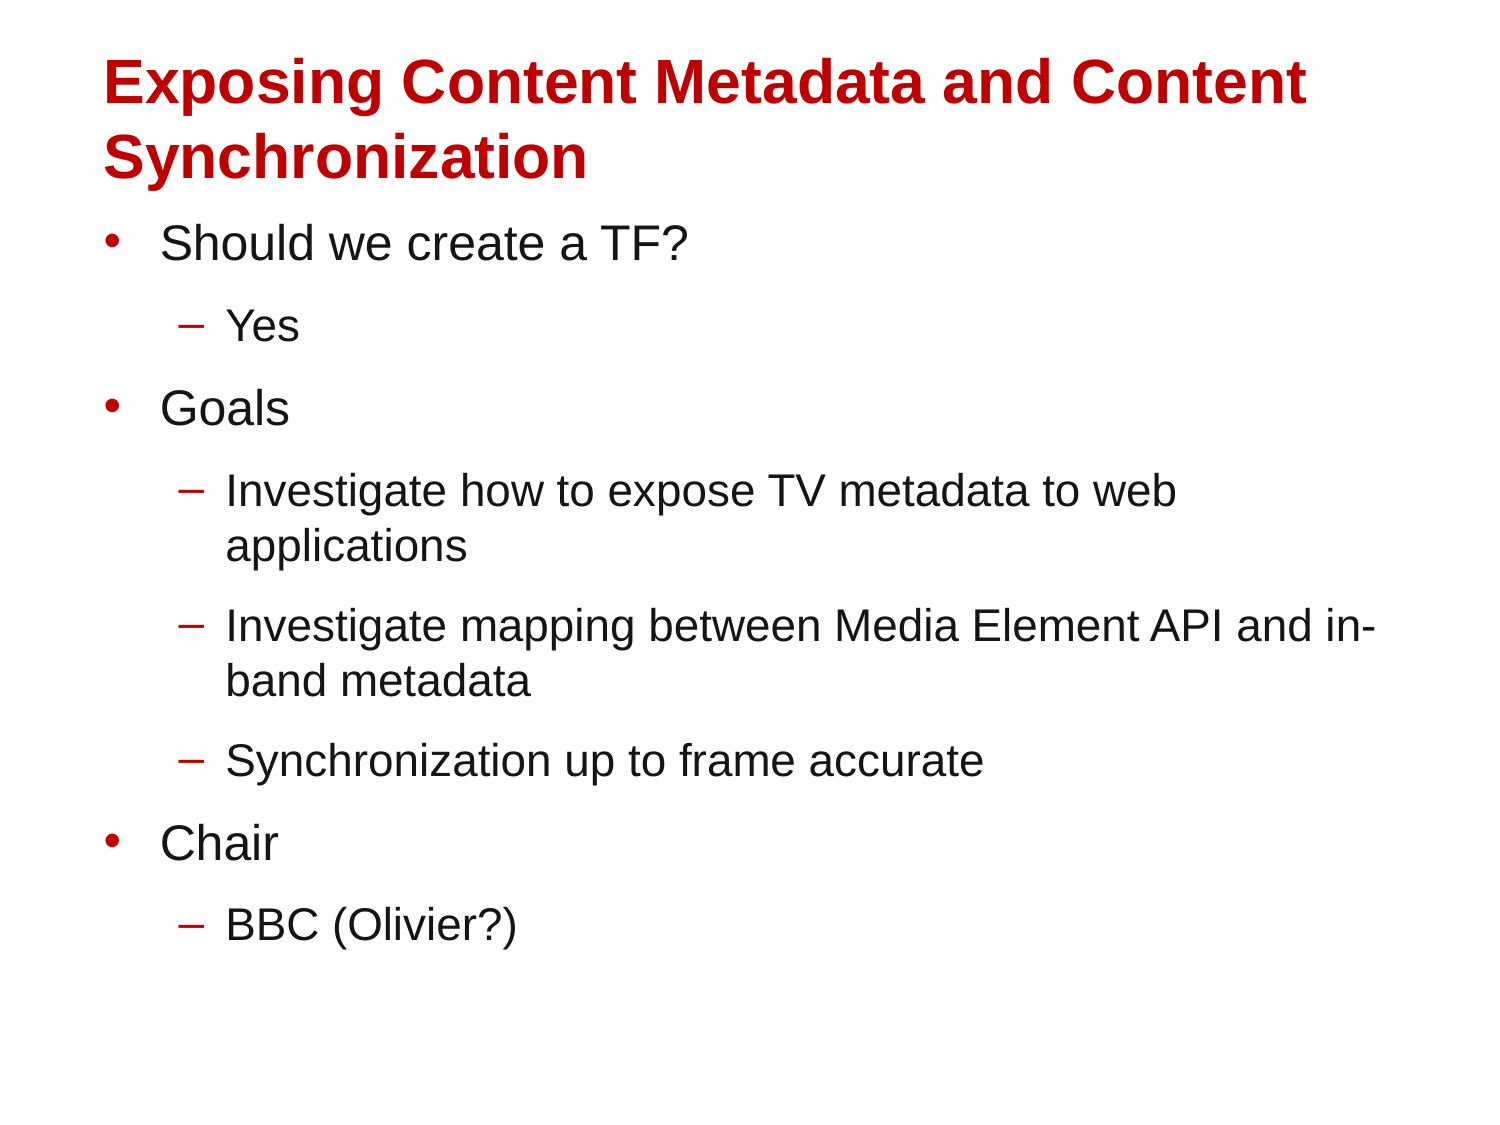

# Exposing Content Metadata and Content Synchronization
Should we create a TF?
Yes
Goals
Investigate how to expose TV metadata to web applications
Investigate mapping between Media Element API and in-band metadata
Synchronization up to frame accurate
Chair
BBC (Olivier?)